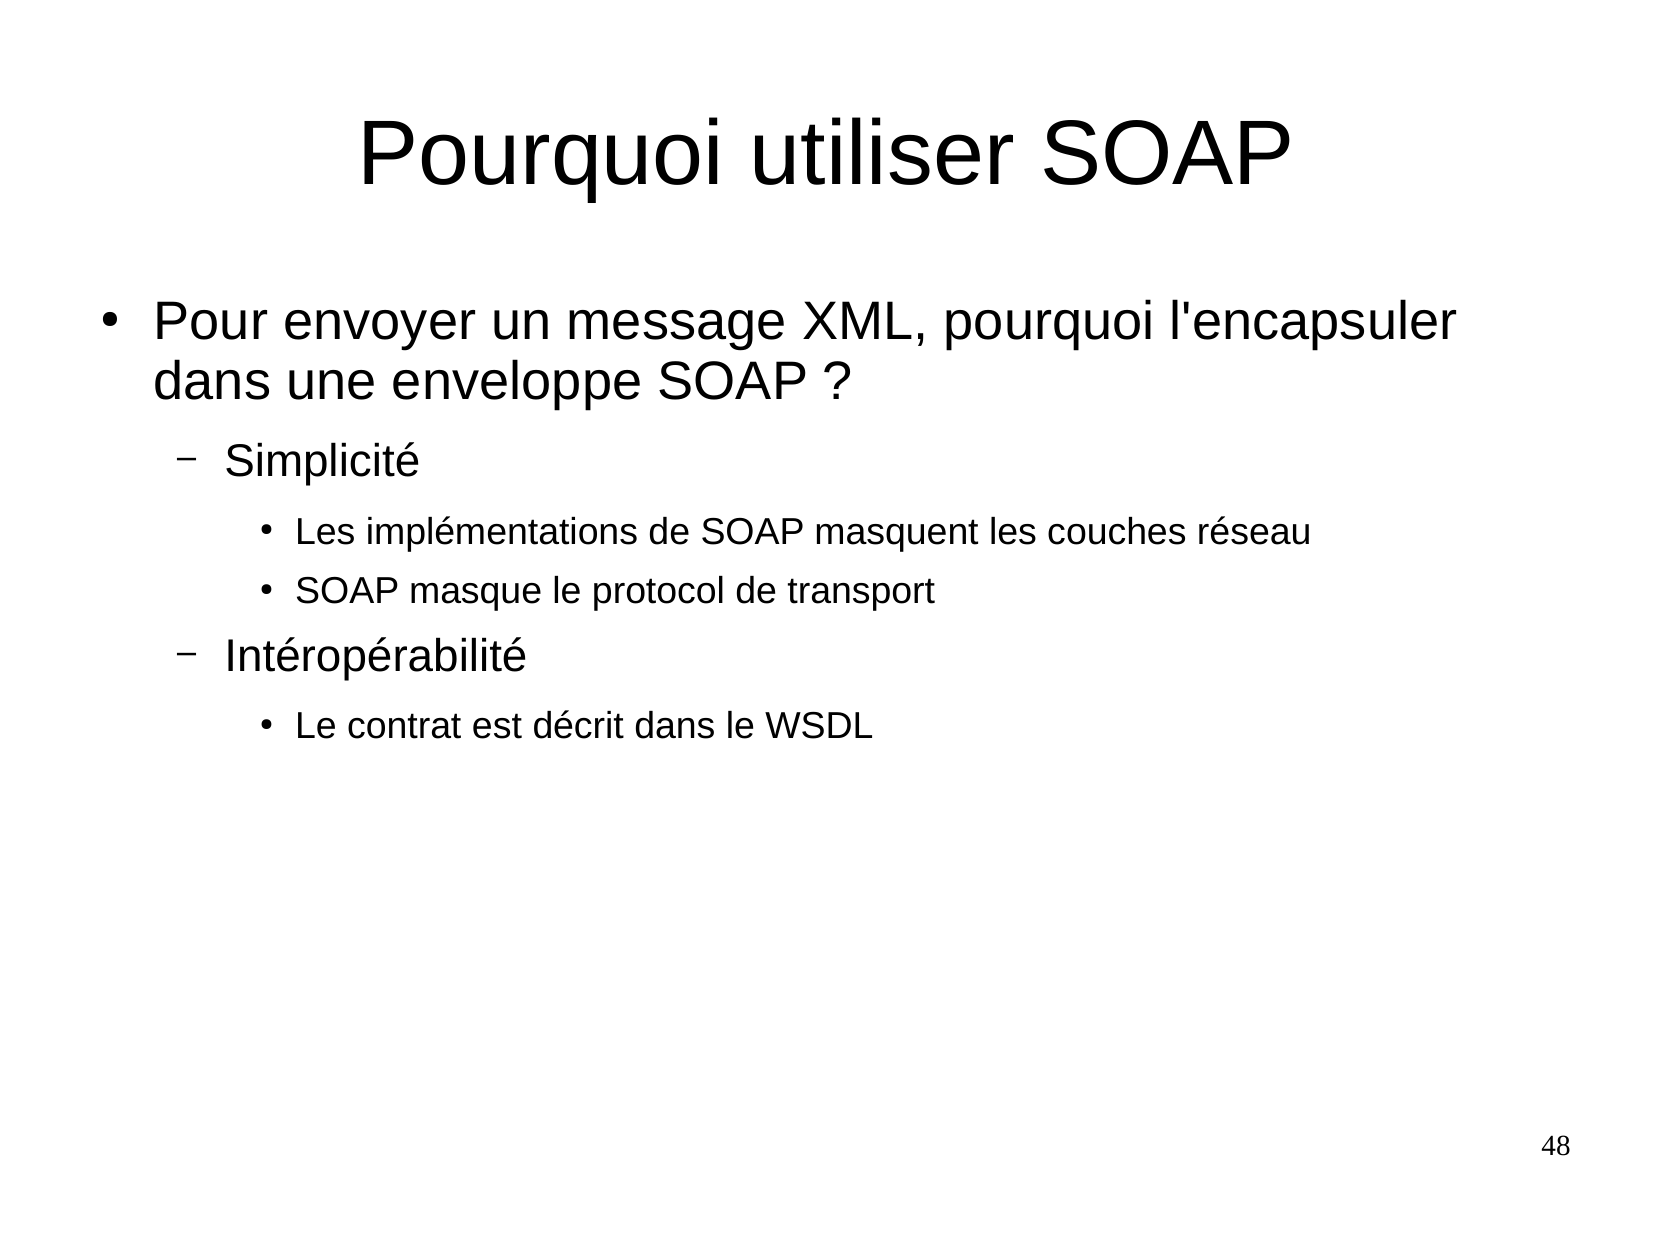

# Pourquoi utiliser SOAP
Pour envoyer un message XML, pourquoi l'encapsuler dans une enveloppe SOAP ?
Simplicité
Les implémentations de SOAP masquent les couches réseau
SOAP masque le protocol de transport
Intéropérabilité
Le contrat est décrit dans le WSDL
48